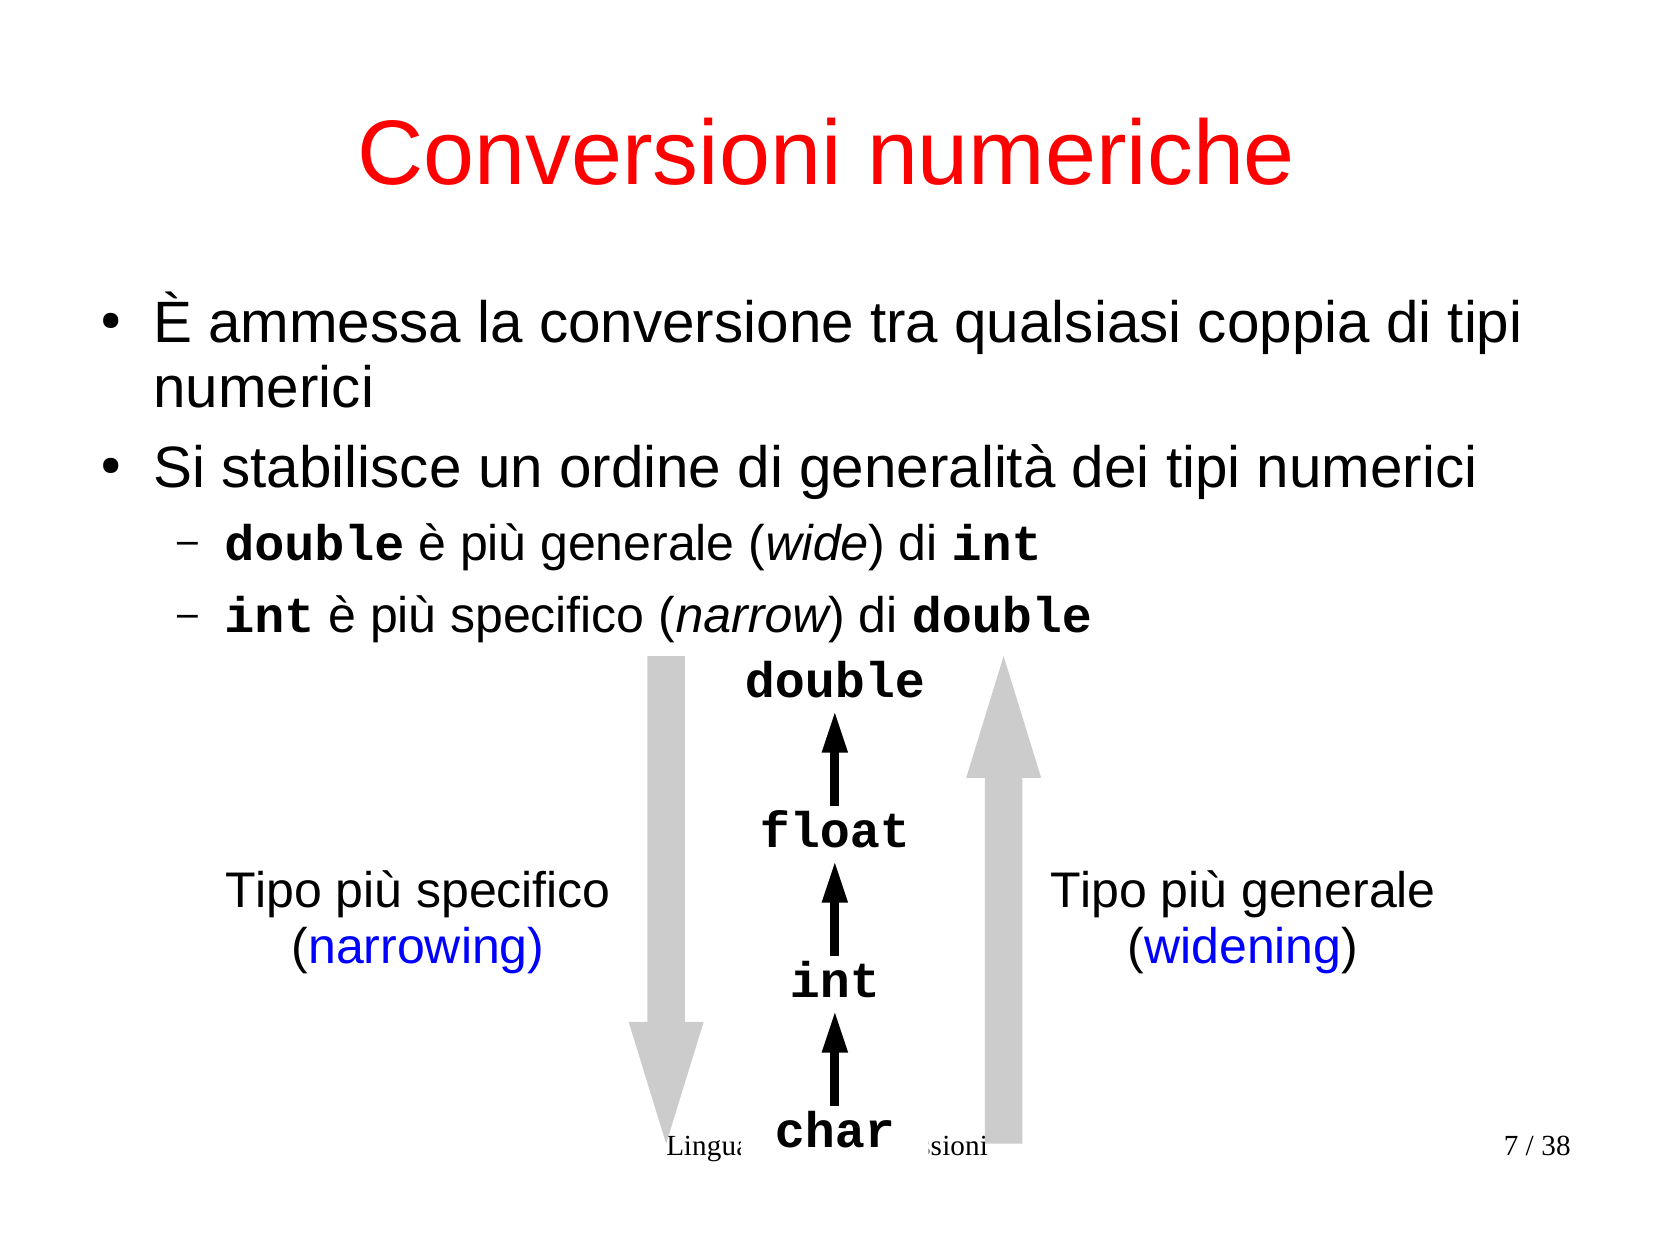

# Conversioni numeriche
È ammessa la conversione tra qualsiasi coppia di tipi numerici
Si stabilisce un ordine di generalità dei tipi numerici
double è più generale (wide) di int
int è più specifico (narrow) di double
double
float
Tipo più generale
(widening)
Tipo più specifico
(narrowing)
int
char
Linguaggio C - Espressioni
7